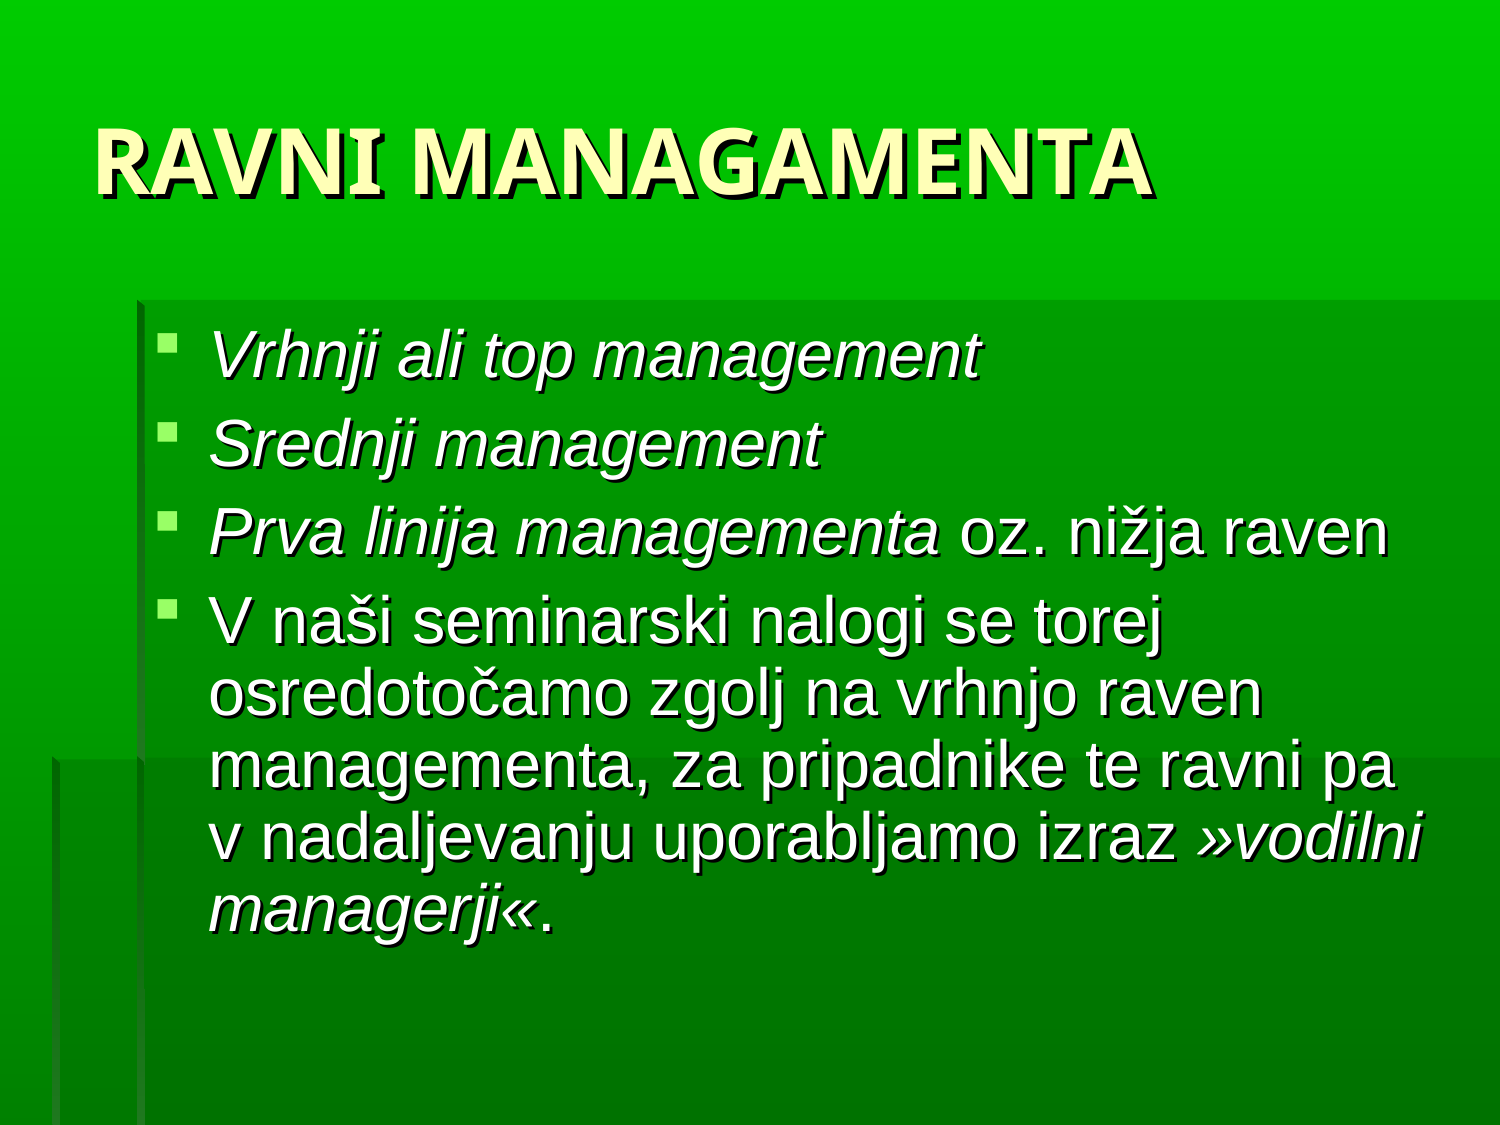

# RAVNI MANAGAMENTA
Vrhnji ali top management
Srednji management
Prva linija managementa oz. nižja raven
V naši seminarski nalogi se torej osredotočamo zgolj na vrhnjo raven managementa, za pripadnike te ravni pa v nadaljevanju uporabljamo izraz »vodilni managerji«.